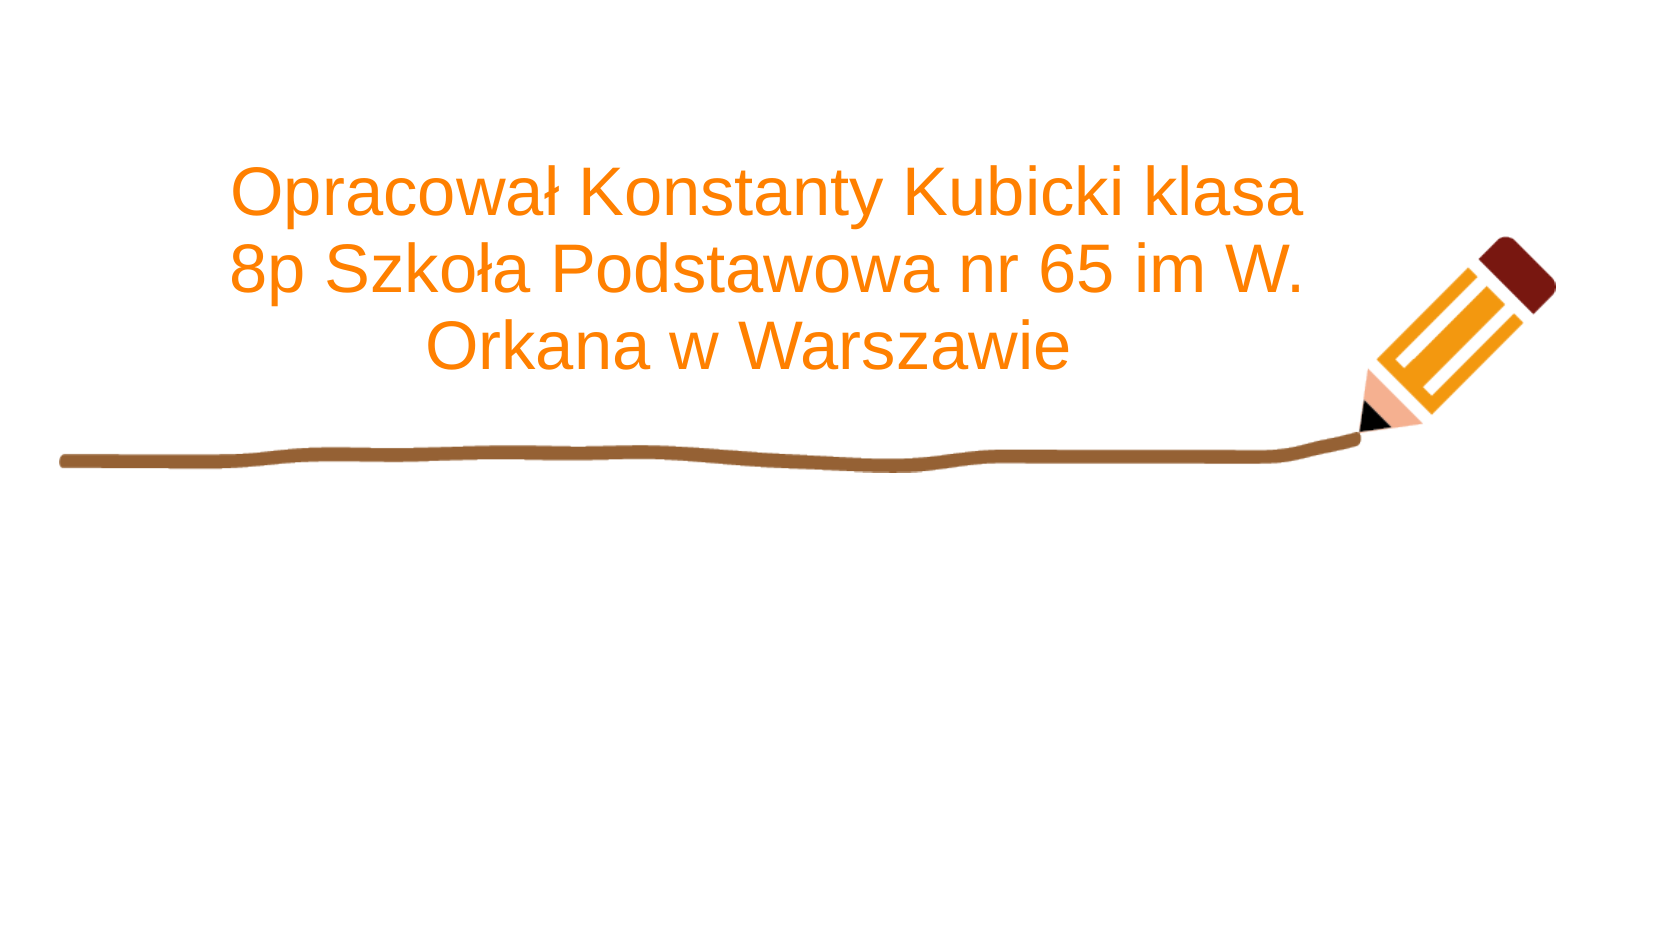

# Opracował Konstanty Kubicki klasa 8p Szkoła Podstawowa nr 65 im W. Orkana w Warszawie